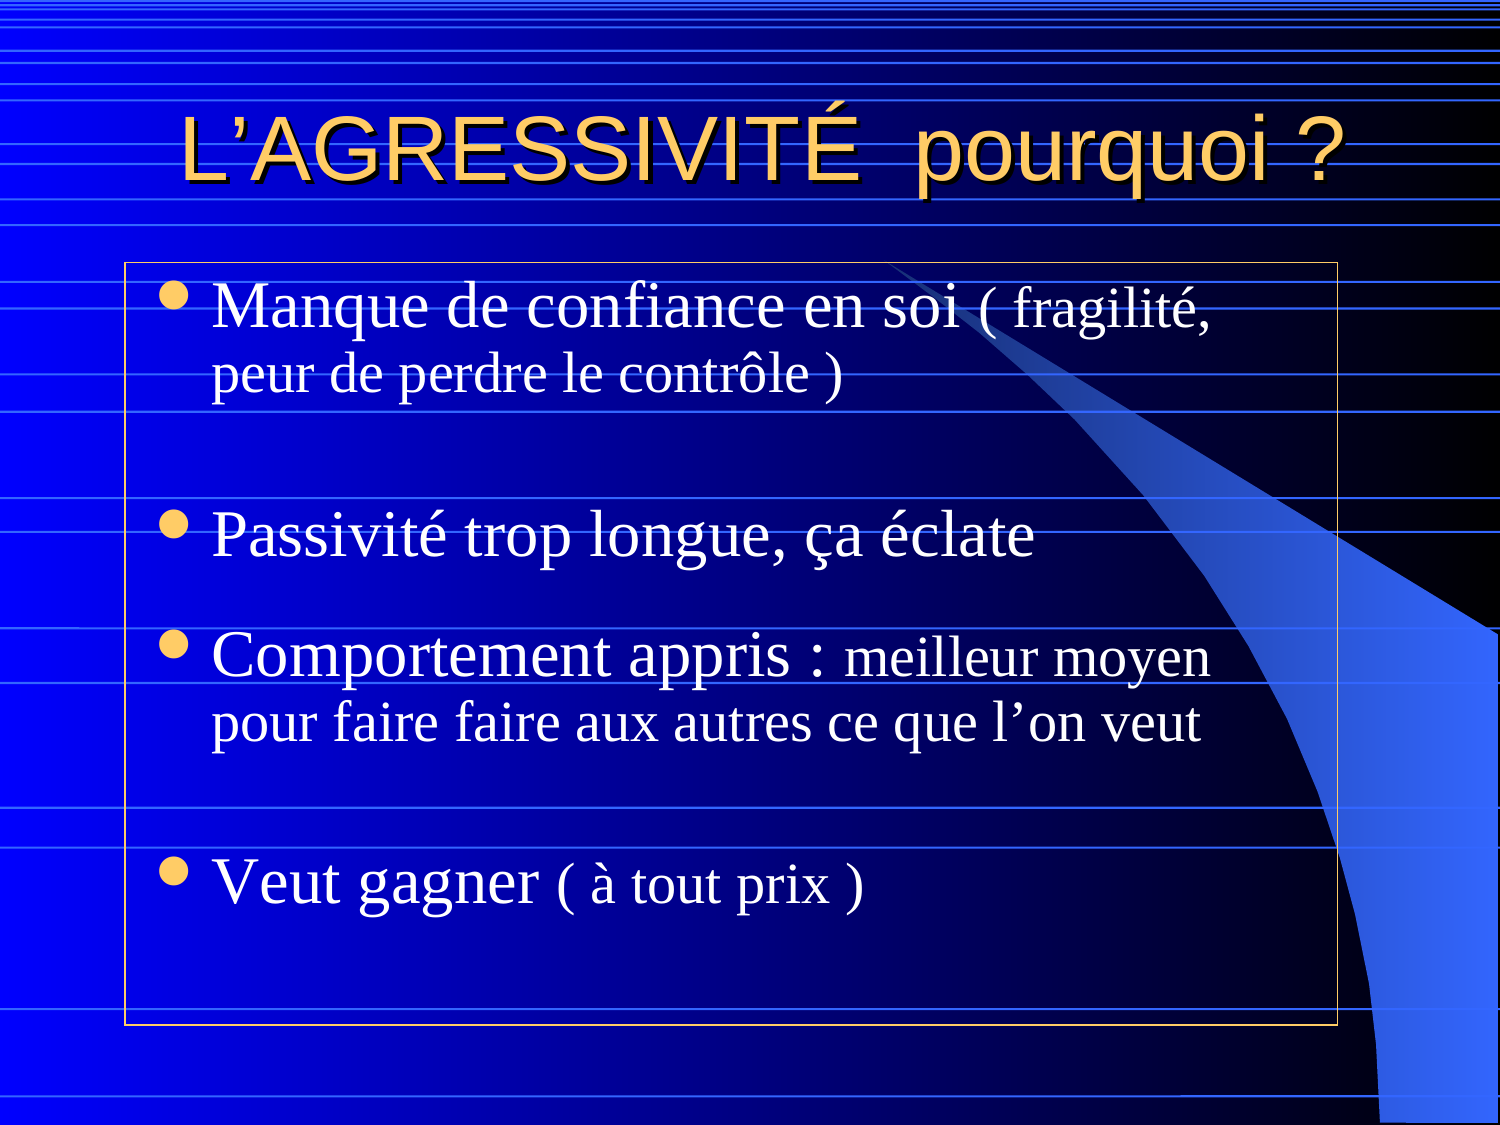

# L’AGRESSIVITÉ pourquoi ?
Manque de confiance en soi ( fragilité, peur de perdre le contrôle )
Passivité trop longue, ça éclate
Comportement appris : meilleur moyen pour faire faire aux autres ce que l’on veut
Veut gagner ( à tout prix )